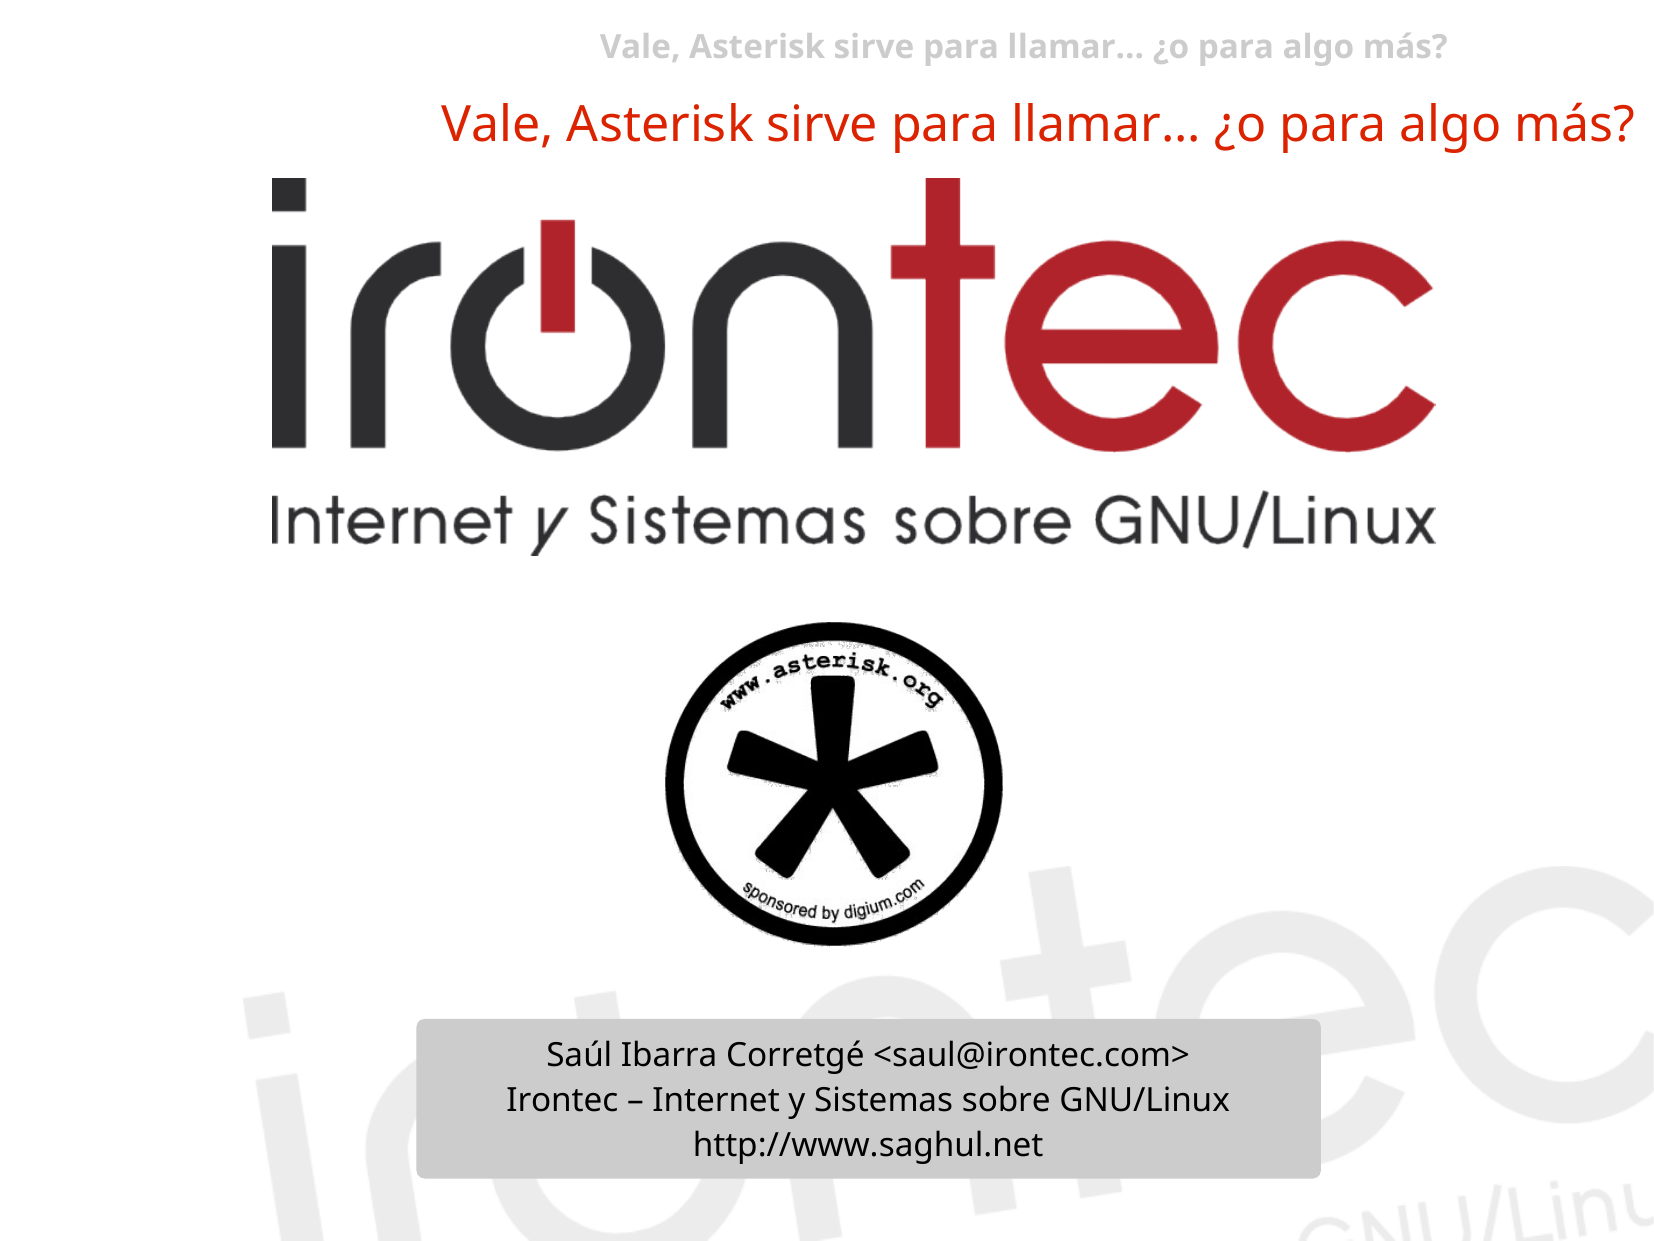

# Vale, Asterisk sirve para llamar... ¿o para algo más?
Saúl Ibarra Corretgé <saul@irontec.com>
Irontec – Internet y Sistemas sobre GNU/Linux
http://www.saghul.net